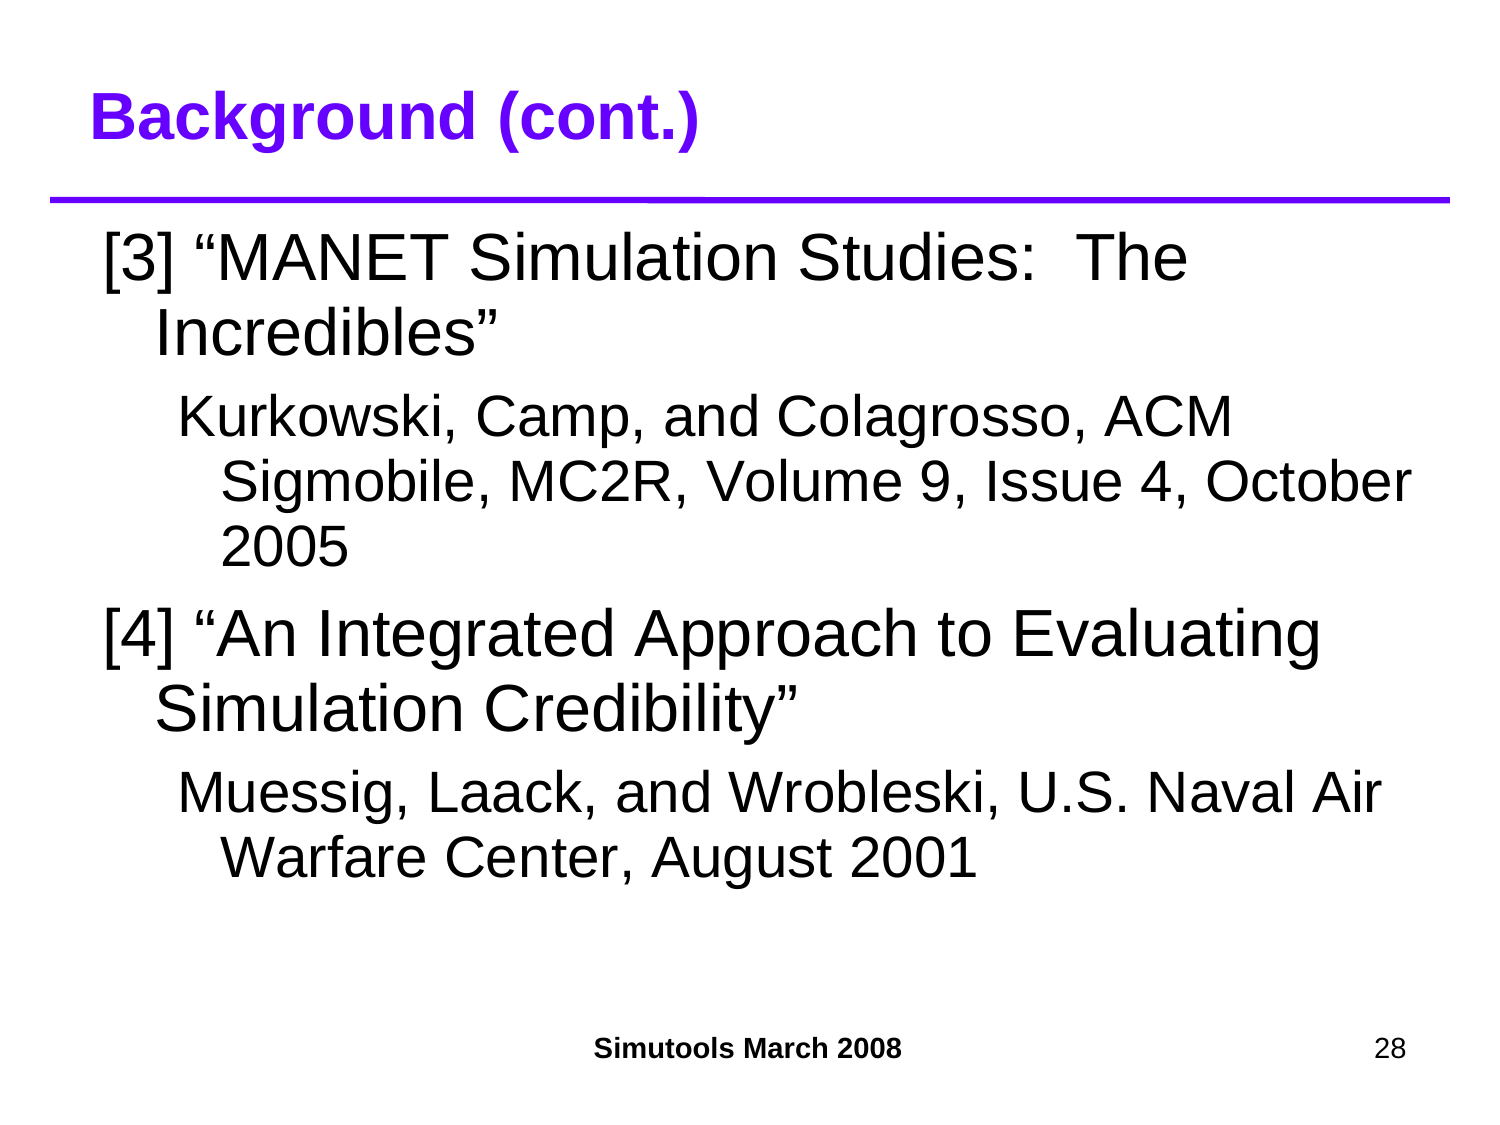

# Background (cont.)
[3] “MANET Simulation Studies: The Incredibles”
Kurkowski, Camp, and Colagrosso, ACM Sigmobile, MC2R, Volume 9, Issue 4, October 2005
[4] “An Integrated Approach to Evaluating Simulation Credibility”
Muessig, Laack, and Wrobleski, U.S. Naval Air Warfare Center, August 2001
28